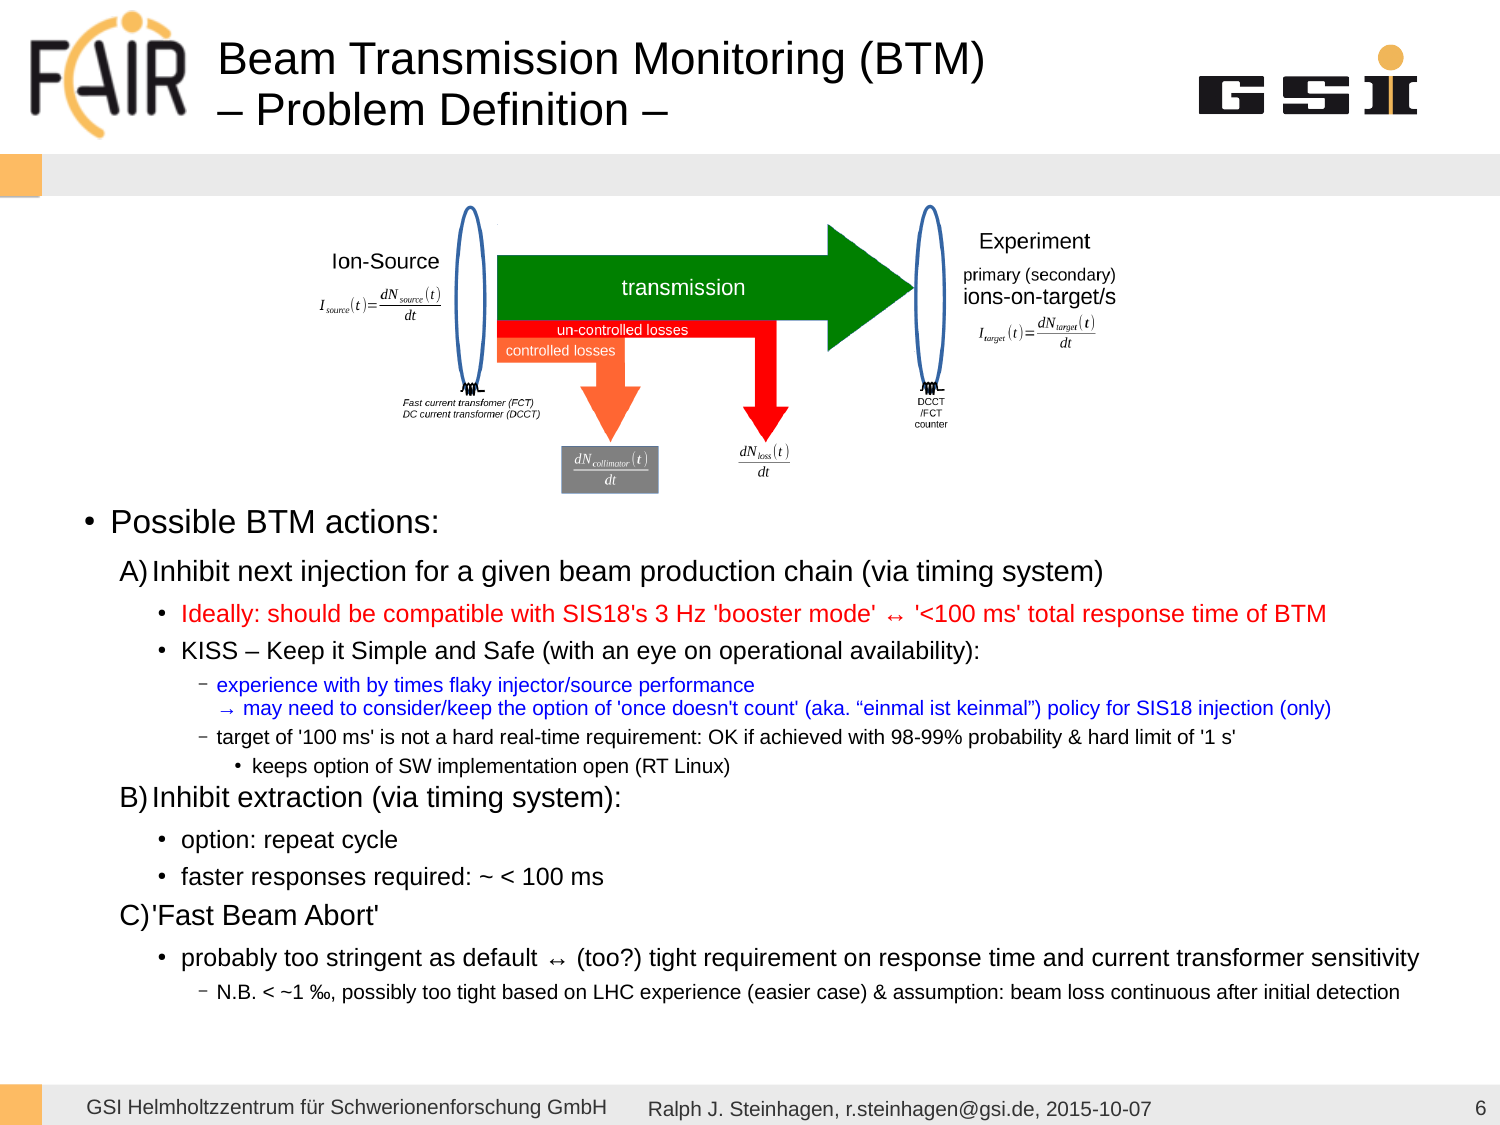

# Beam Transmission Monitoring (BTM) – Problem Definition –
Possible BTM actions:
Inhibit next injection for a given beam production chain (via timing system)
Ideally: should be compatible with SIS18's 3 Hz 'booster mode' ↔ '<100 ms' total response time of BTM
KISS – Keep it Simple and Safe (with an eye on operational availability):
experience with by times flaky injector/source performance 	 																	 → may need to consider/keep the option of 'once doesn't count' (aka. “einmal ist keinmal”) policy for SIS18 injection (only)
target of '100 ms' is not a hard real-time requirement: OK if achieved with 98-99% probability & hard limit of '1 s'
keeps option of SW implementation open (RT Linux)
Inhibit extraction (via timing system):
option: repeat cycle
faster responses required: ~ < 100 ms
'Fast Beam Abort'
probably too stringent as default ↔ (too?) tight requirement on response time and current transformer sensitivity
N.B. < ~1 ‰, possibly too tight based on LHC experience (easier case) & assumption: beam loss continuous after initial detection